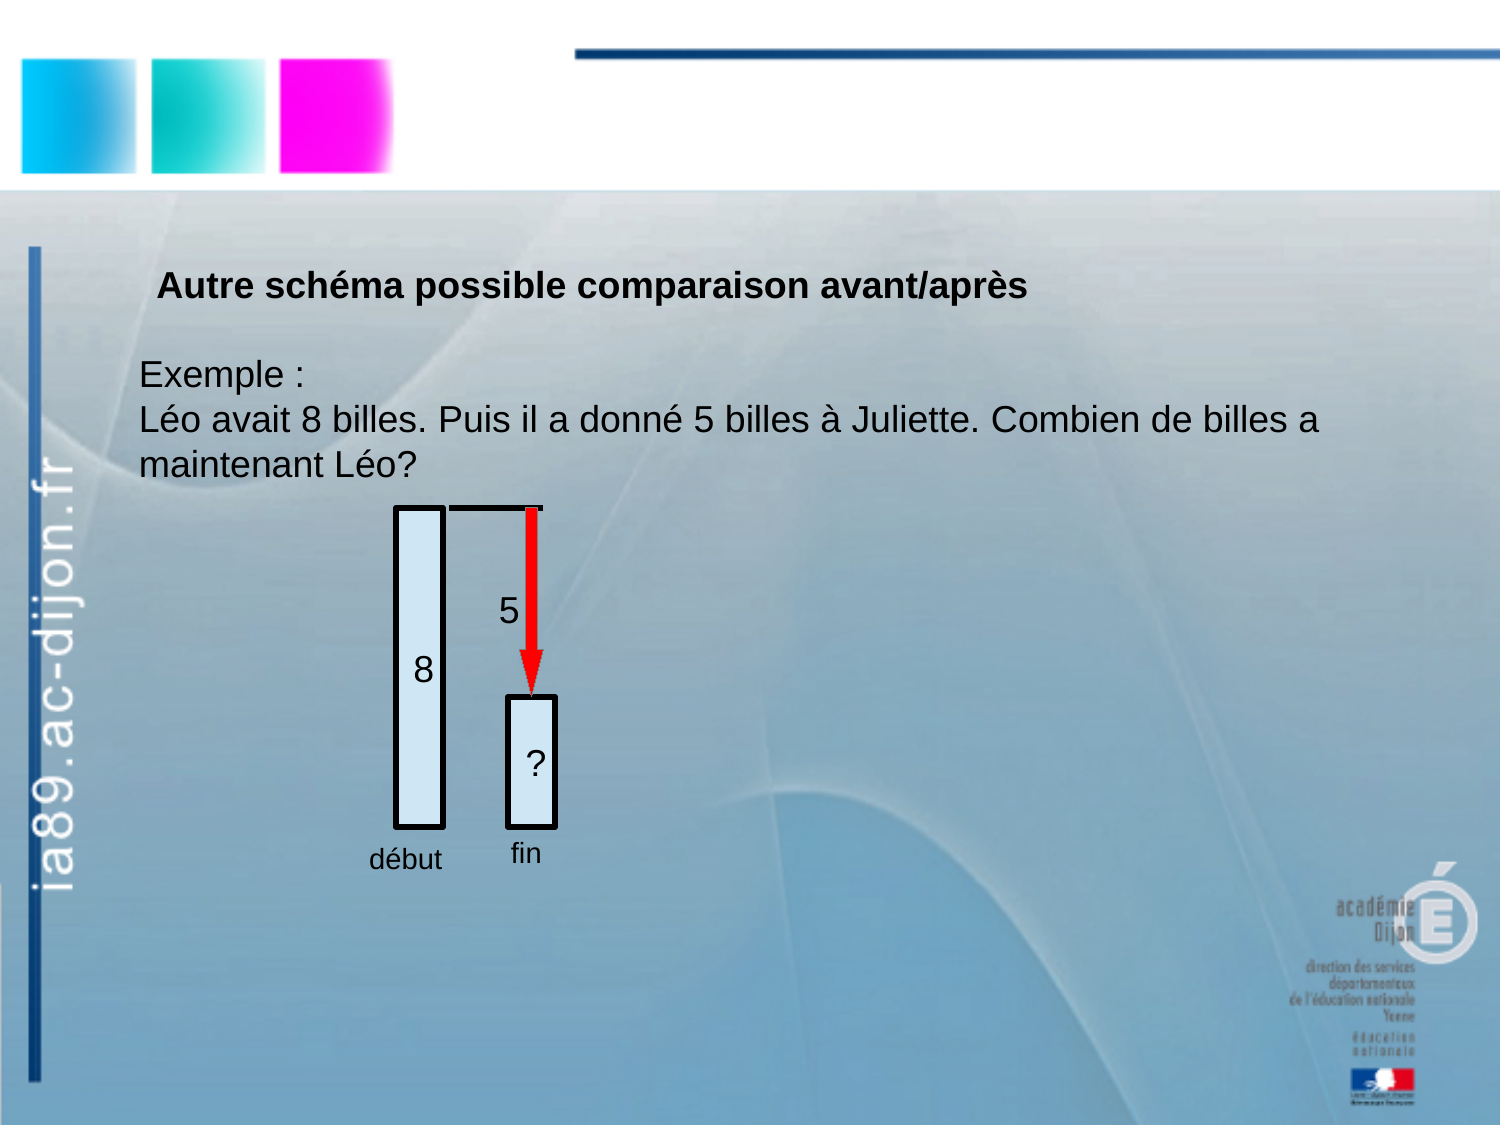

Autre schéma possible comparaison avant/après
Exemple :
Léo avait 8 billes. Puis il a donné 5 billes à Juliette. Combien de billes a maintenant Léo?
8
5
?
fin
début